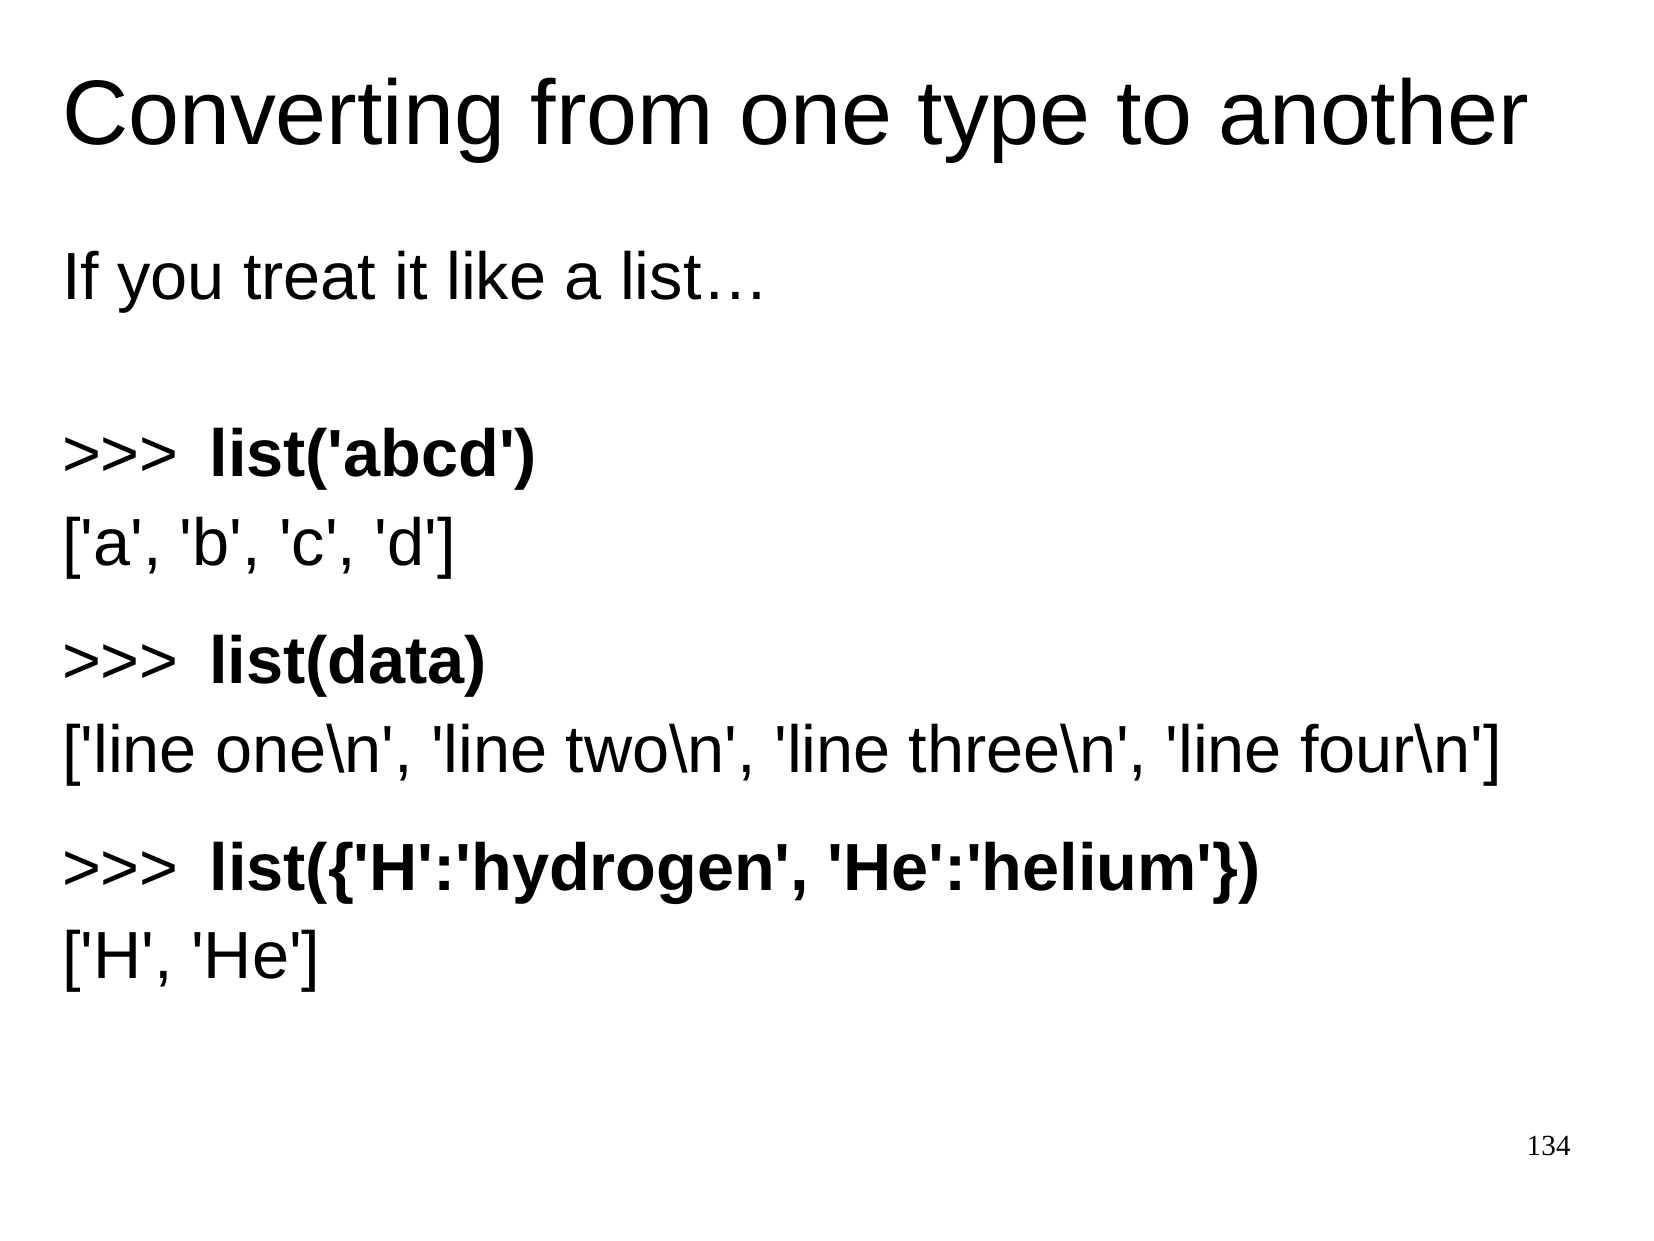

Converting from one type to another
If you treat it like a list…
>>>
list('abcd')
['a', 'b', 'c', 'd']
>>>
list(data)
['line one\n', 'line two\n', 'line three\n', 'line four\n']
>>>
list({'H':'hydrogen', 'He':'helium'})
['H', 'He']
134